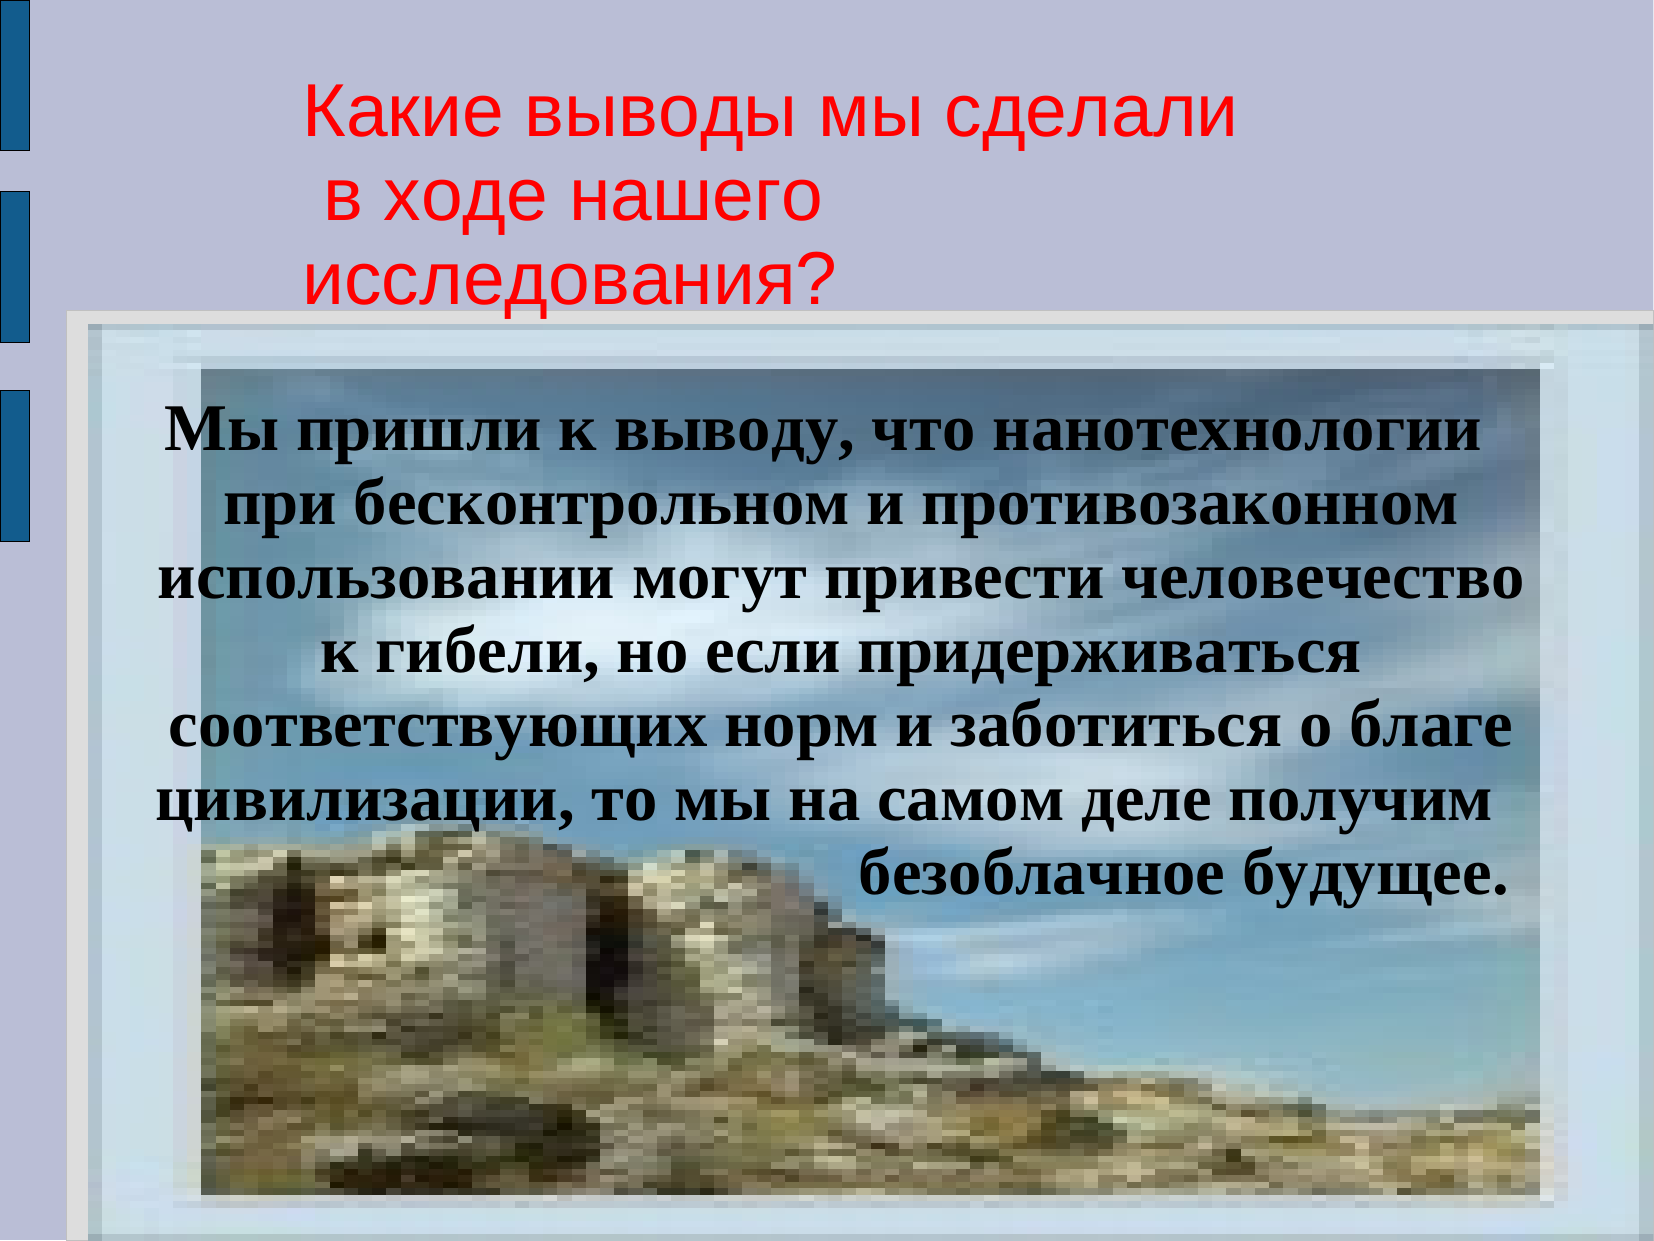

Какие выводы мы сделали
 в ходе нашего
исследования?
#
Мы пришли к выводу, что нанотехнологии при бесконтрольном и противозаконном использовании могут привести человечество к гибели, но если придерживаться соответствующих норм и заботиться о благе цивилизации, то мы на самом деле получим безоблачное будущее.